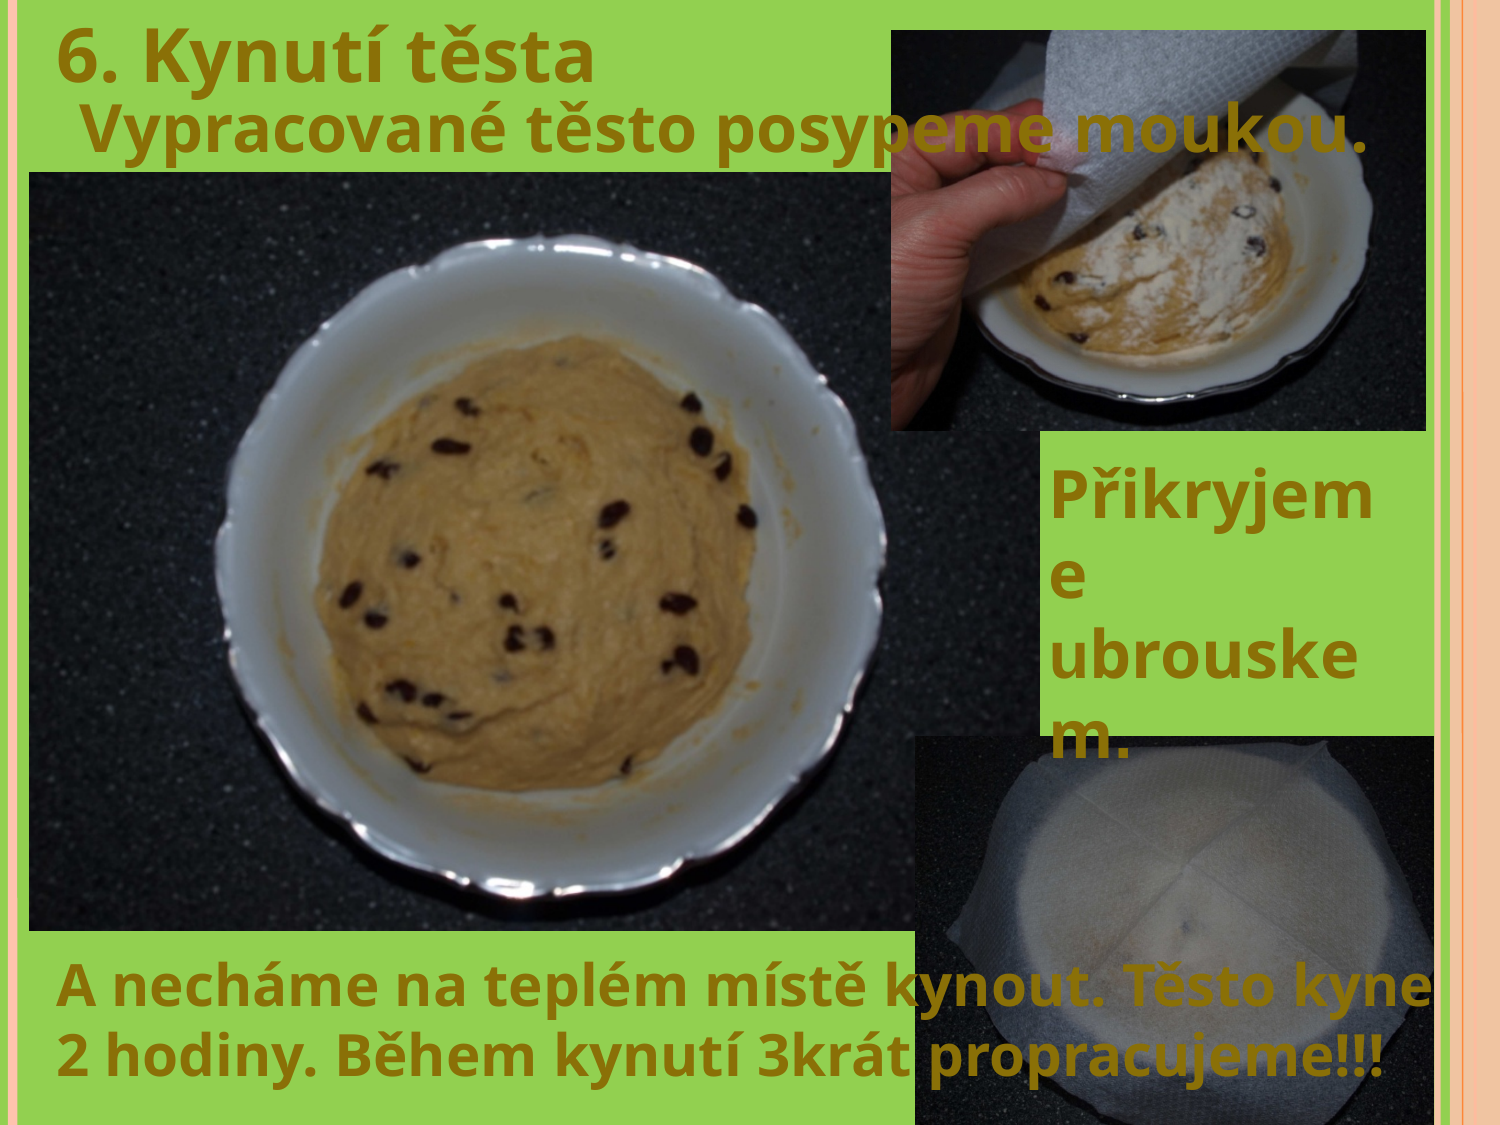

6. Kynutí těsta
Vypracované těsto posypeme moukou.
Přikryjeme
ubrouskem.
A necháme na teplém místě kynout. Těsto kyne
2 hodiny. Během kynutí 3krát propracujeme!!!